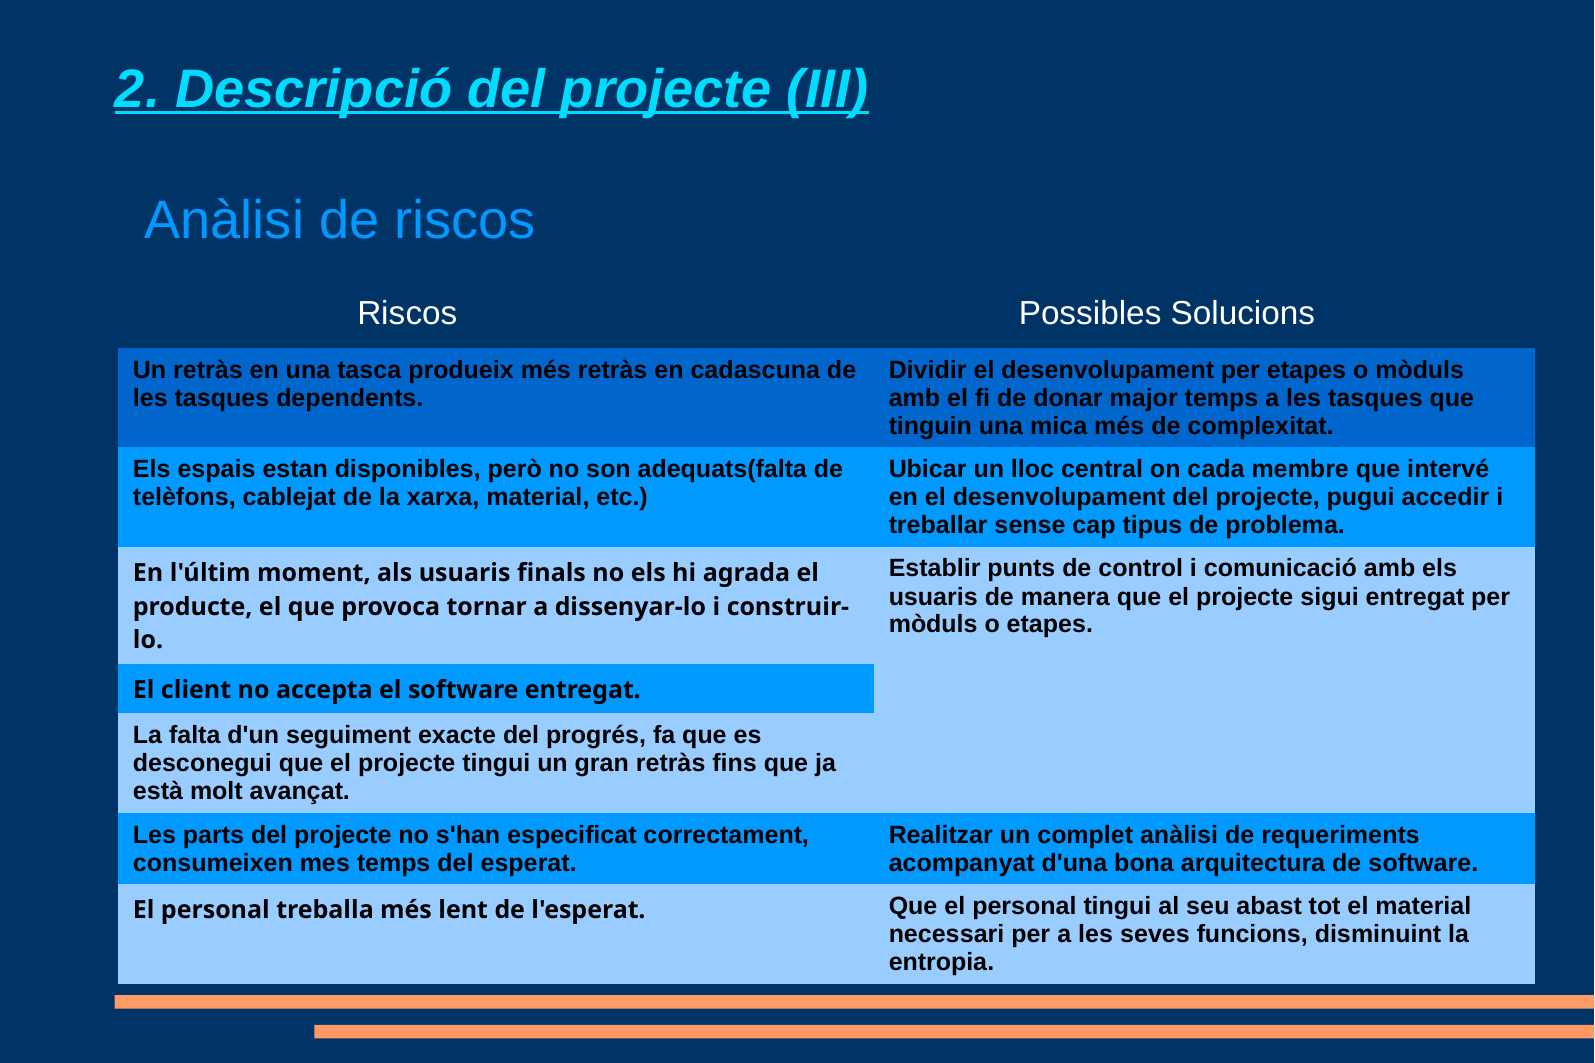

# 2. Descripció del projecte (III)
Anàlisi de riscos
Riscos
Possibles Solucions
| Un retràs en una tasca produeix més retràs en cadascuna de les tasques dependents. | Dividir el desenvolupament per etapes o mòduls amb el fi de donar major temps a les tasques que tinguin una mica més de complexitat. |
| --- | --- |
| Els espais estan disponibles, però no son adequats(falta de telèfons, cablejat de la xarxa, material, etc.) | Ubicar un lloc central on cada membre que intervé en el desenvolupament del projecte, pugui accedir i treballar sense cap tipus de problema. |
| En l'últim moment, als usuaris finals no els hi agrada el producte, el que provoca tornar a dissenyar-lo i construir-lo. | Establir punts de control i comunicació amb els usuaris de manera que el projecte sigui entregat per mòduls o etapes. |
| El client no accepta el software entregat. | |
| La falta d'un seguiment exacte del progrés, fa que es desconegui que el projecte tingui un gran retràs fins que ja està molt avançat. | |
| Les parts del projecte no s'han especificat correctament, consumeixen mes temps del esperat. | Realitzar un complet anàlisi de requeriments acompanyat d'una bona arquitectura de software. |
| El personal treballa més lent de l'esperat. | Que el personal tingui al seu abast tot el material necessari per a les seves funcions, disminuint la entropia. |